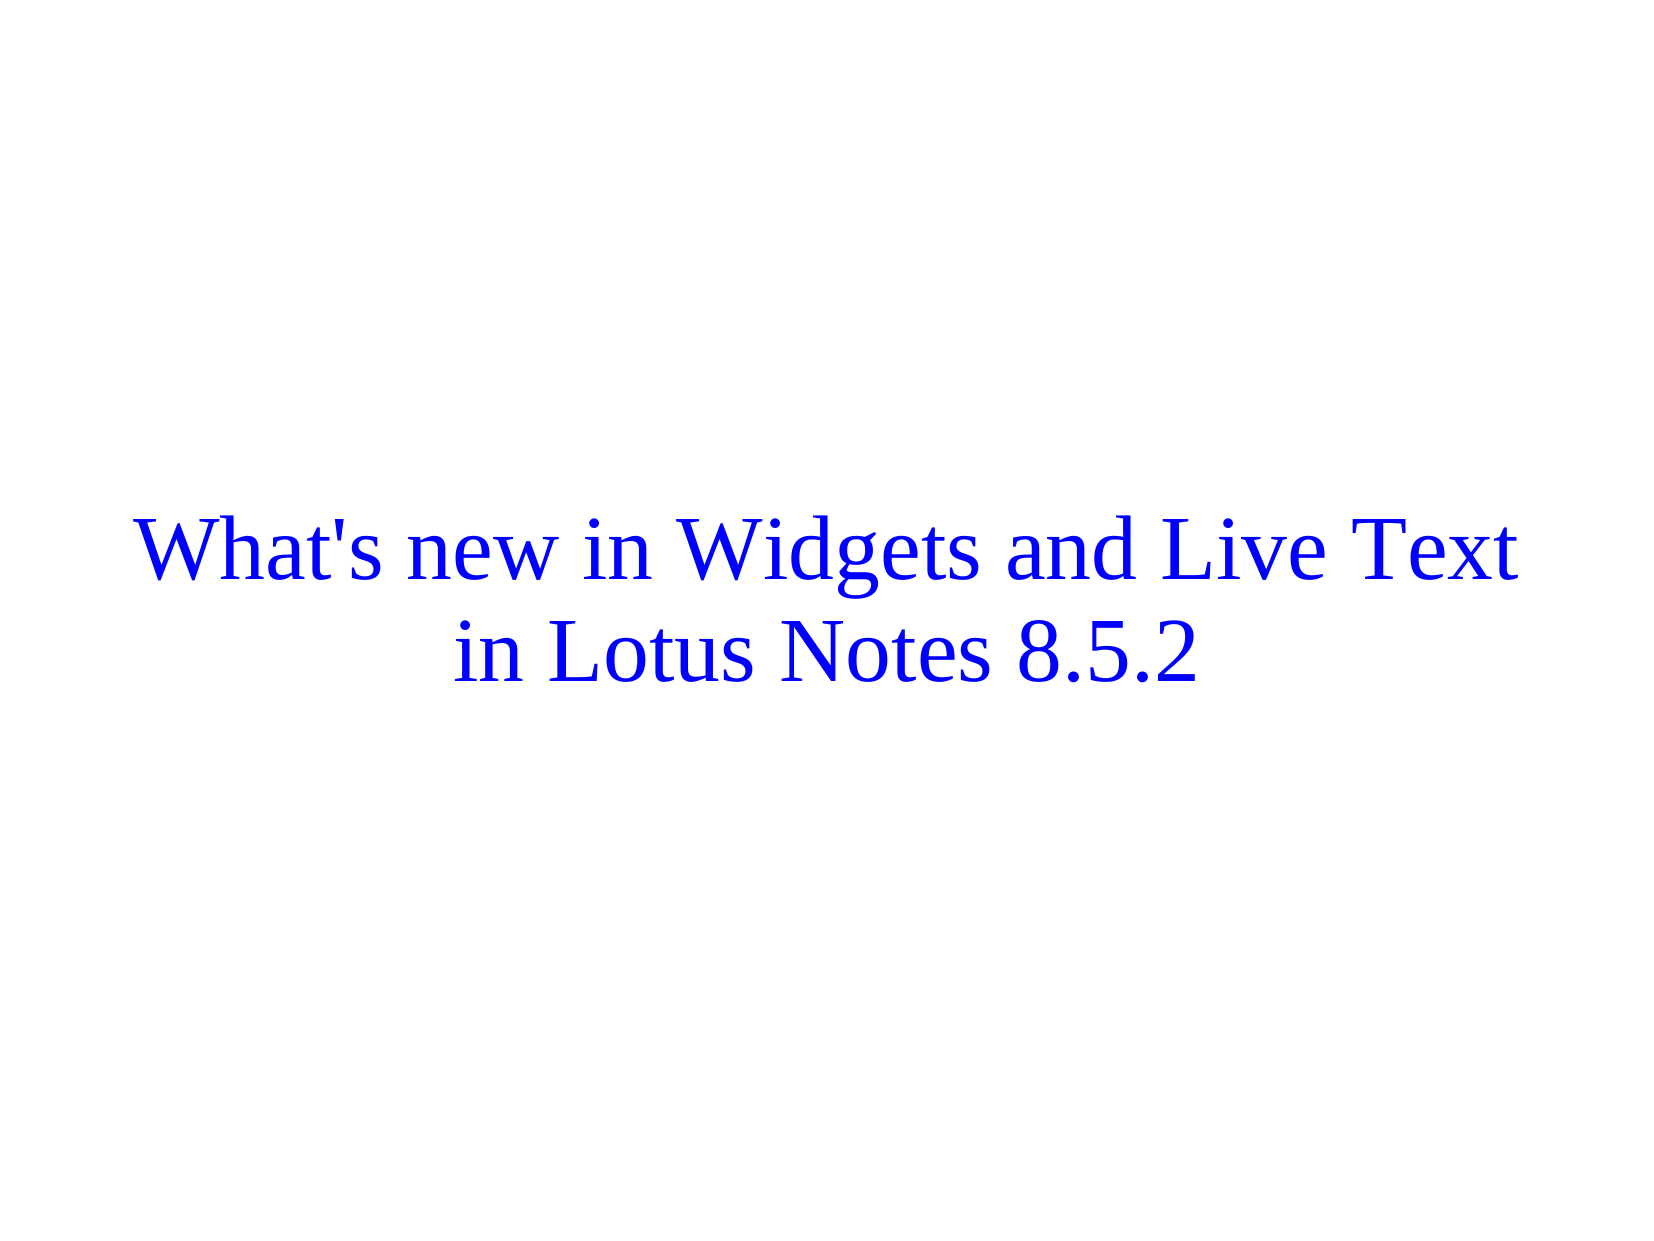

# What's new in Widgets and Live Text in Lotus Notes 8.5.2